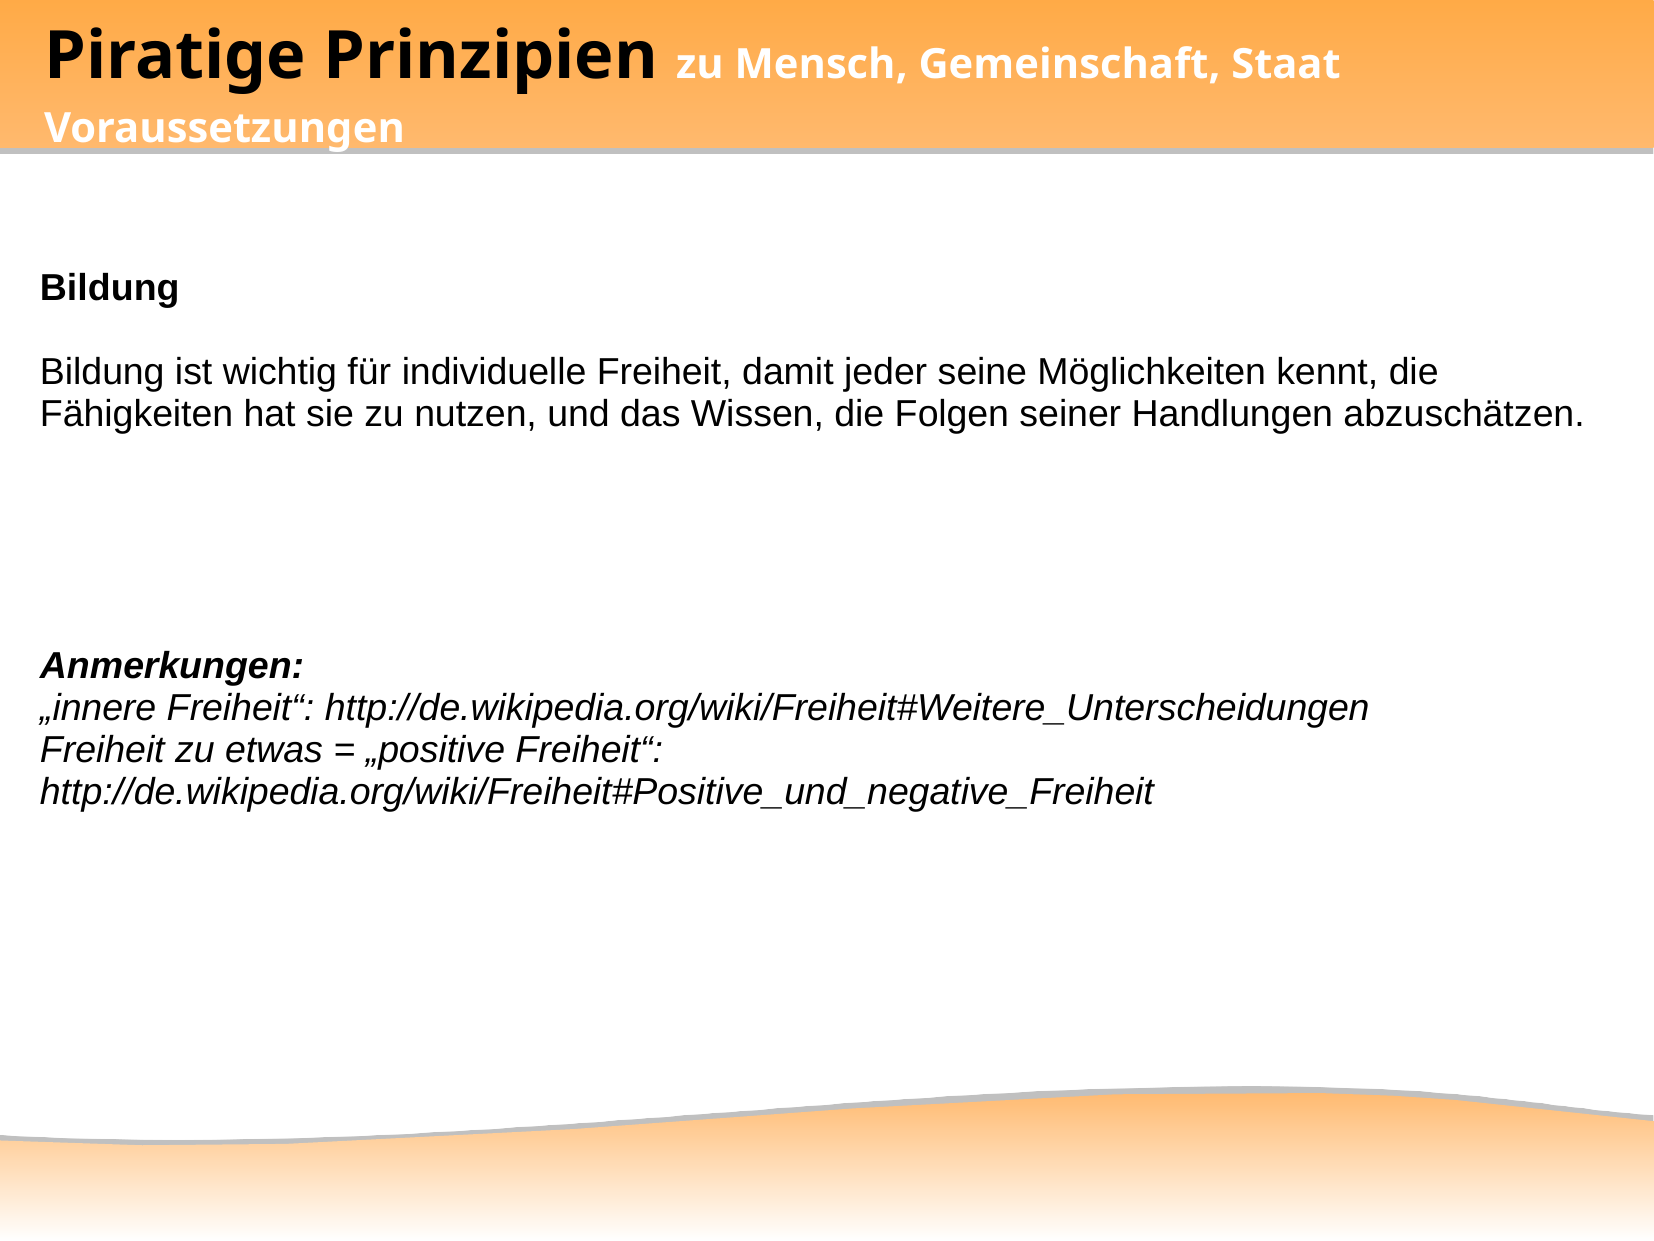

Piratige Prinzipien zu Mensch, Gemeinschaft, Staat
Voraussetzungen
Bildung
Bildung ist wichtig für individuelle Freiheit, damit jeder seine Möglichkeiten kennt, die Fähigkeiten hat sie zu nutzen, und das Wissen, die Folgen seiner Handlungen abzuschätzen.
Anmerkungen:
„innere Freiheit“: http://de.wikipedia.org/wiki/Freiheit#Weitere_Unterscheidungen
Freiheit zu etwas = „positive Freiheit“: http://de.wikipedia.org/wiki/Freiheit#Positive_und_negative_Freiheit